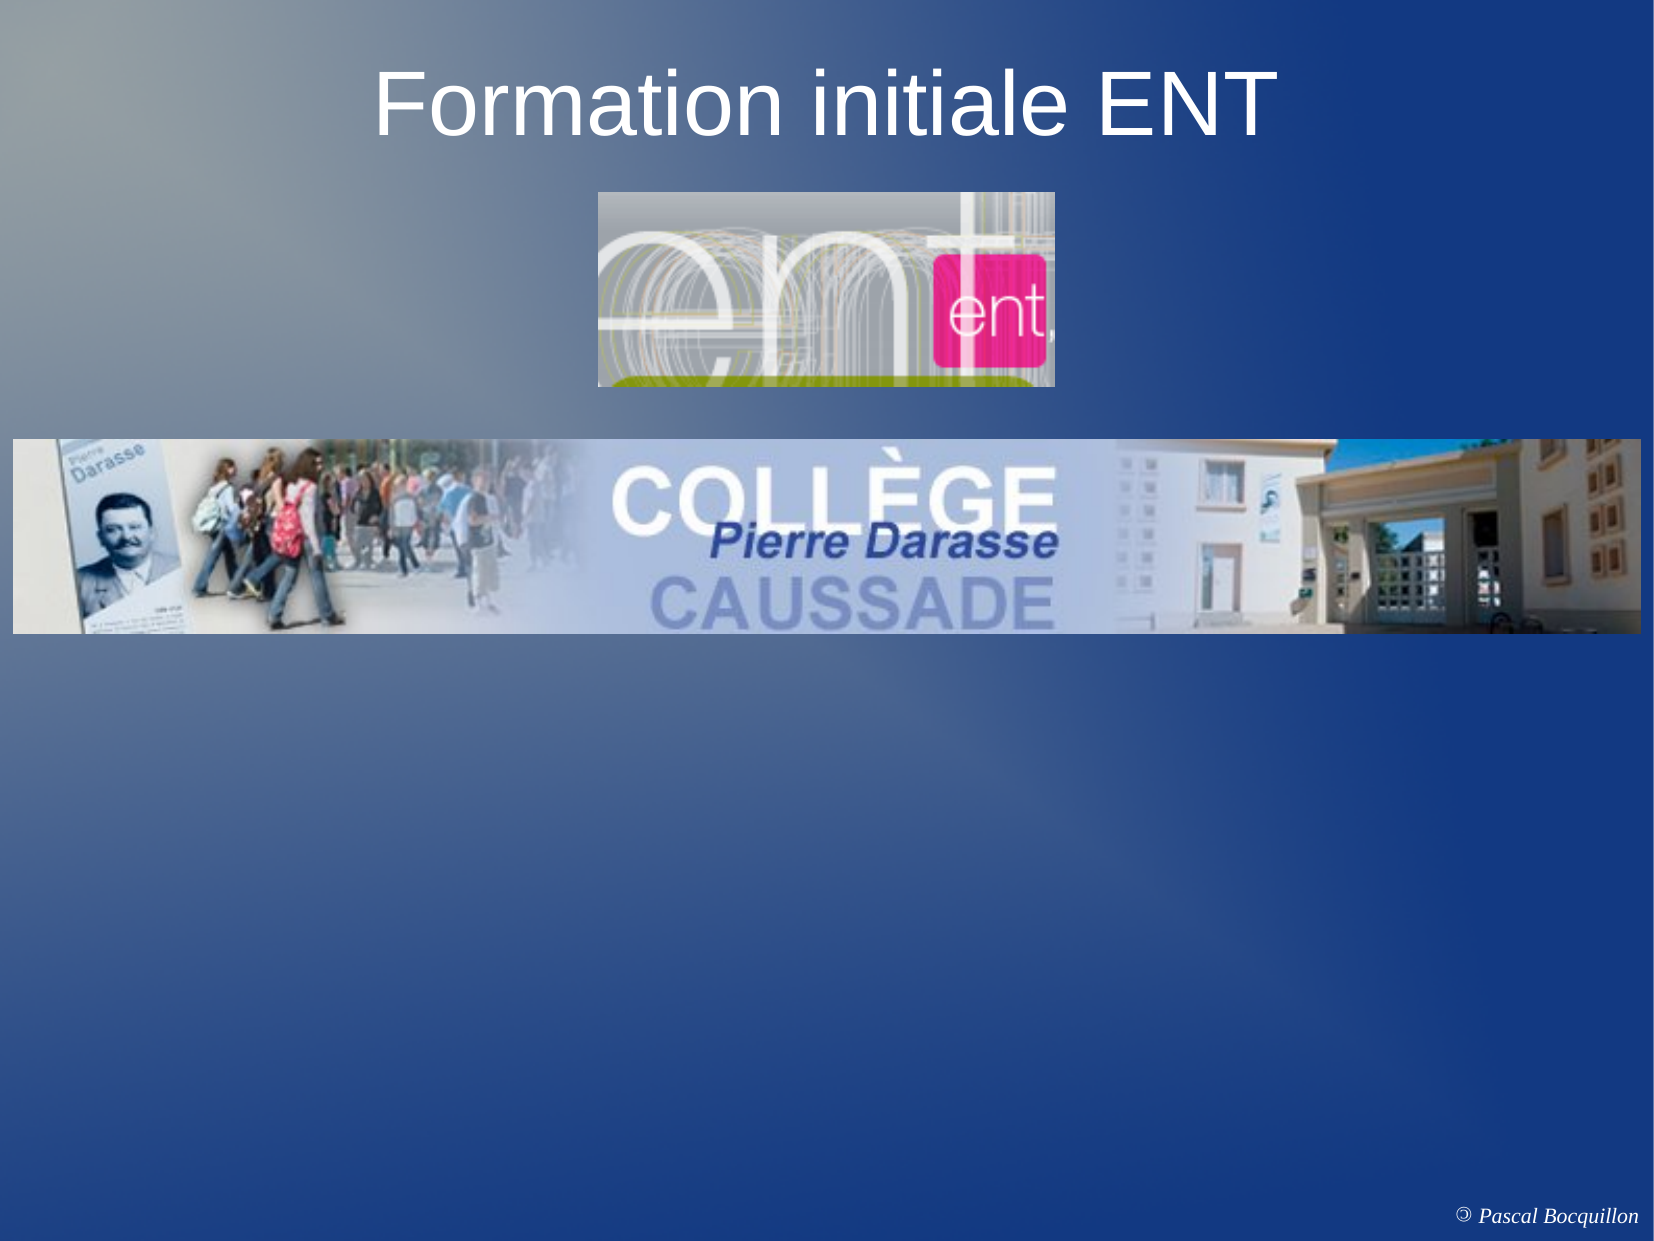

# Formation initiale ENT
©
Pascal Bocquillon